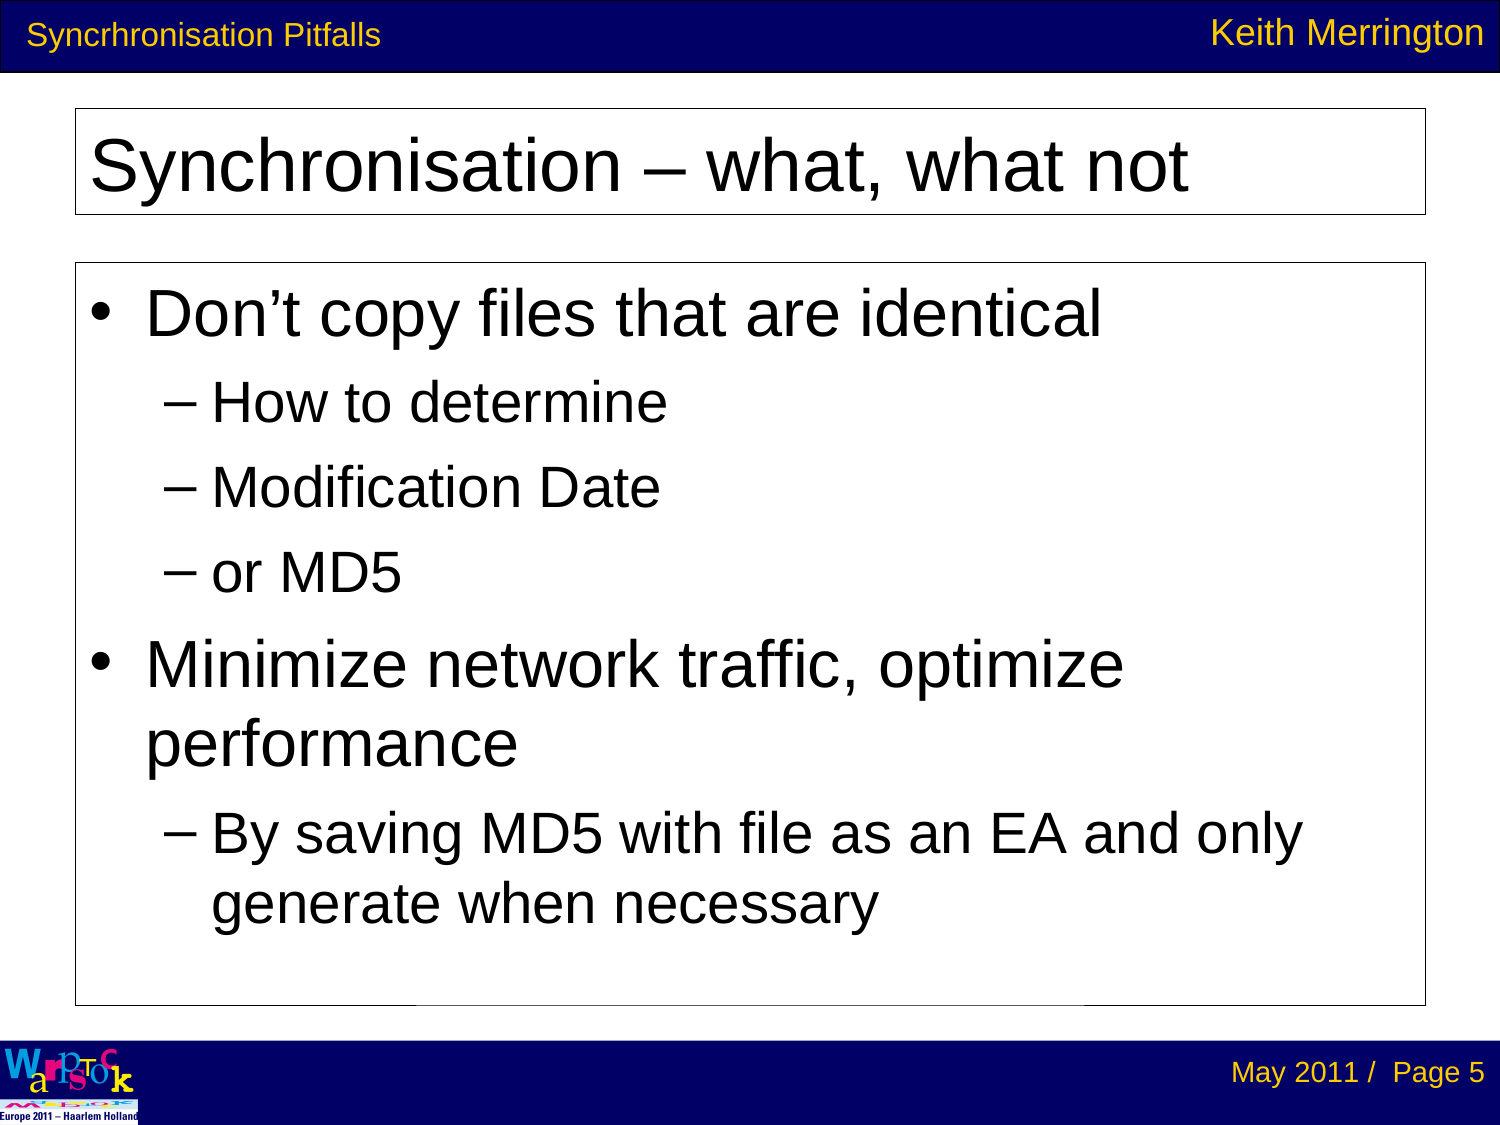

# Synchronisation – what, what not
Don’t copy files that are identical
How to determine
Modification Date
or MD5
Minimize network traffic, optimize performance
By saving MD5 with file as an EA and only generate when necessary